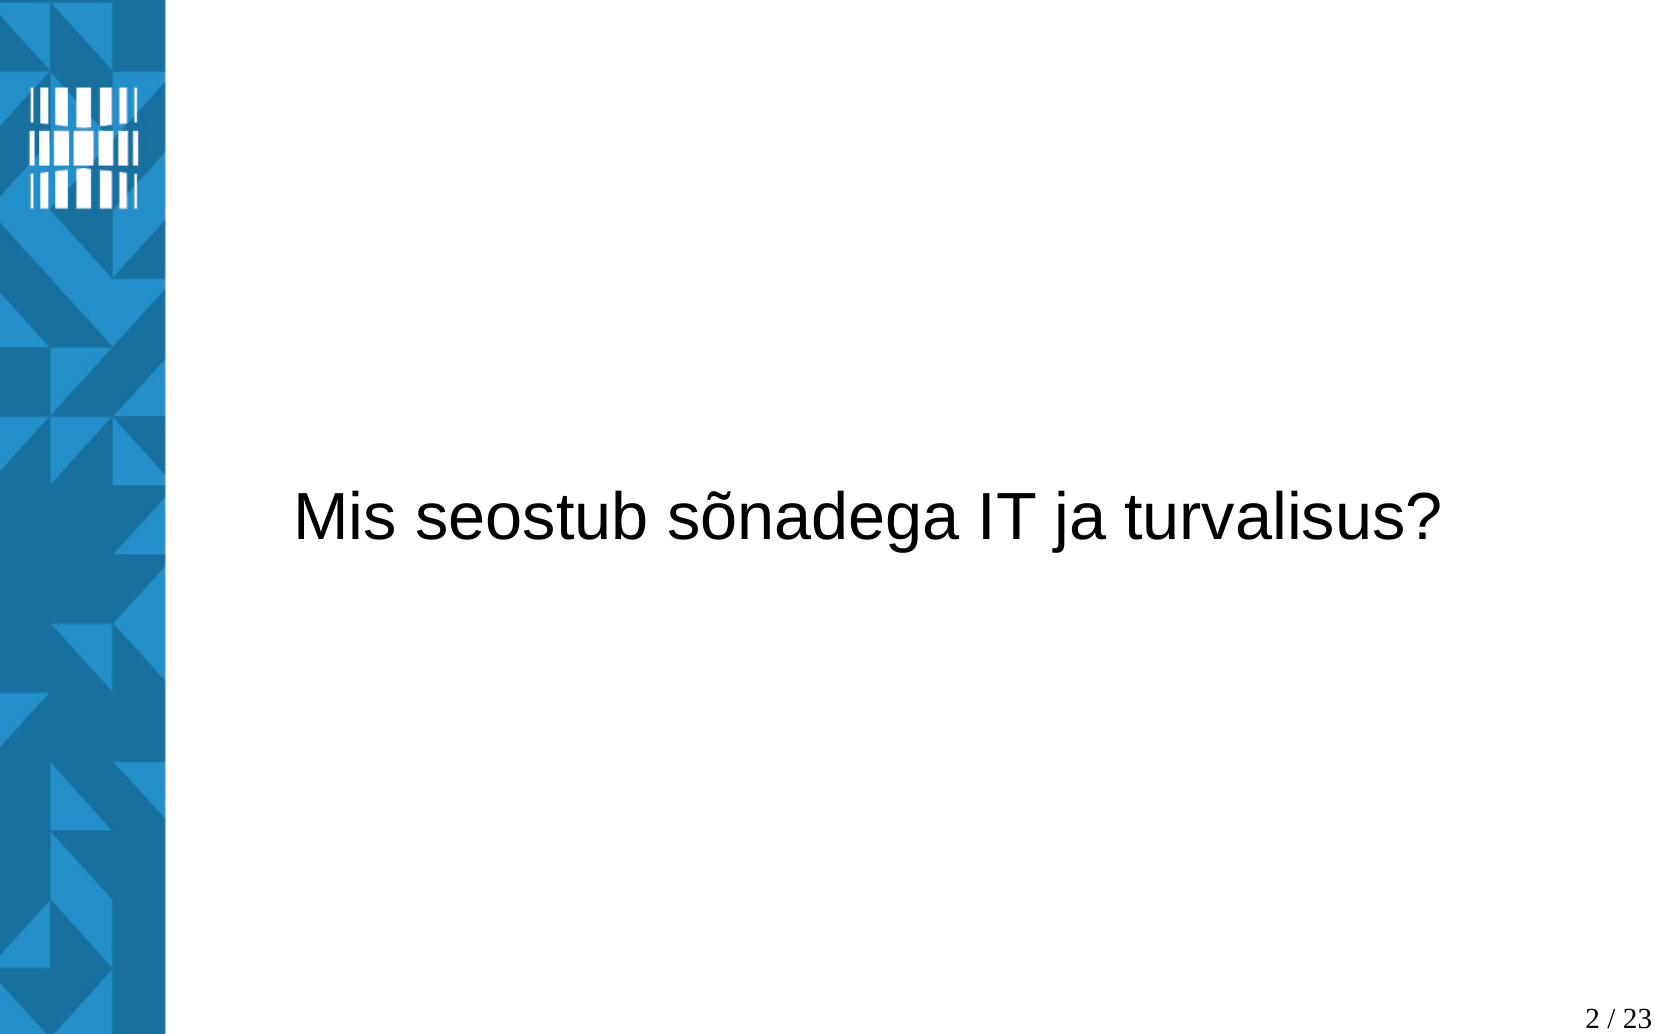

# Mis seostub sõnadega IT ja turvalisus?
2